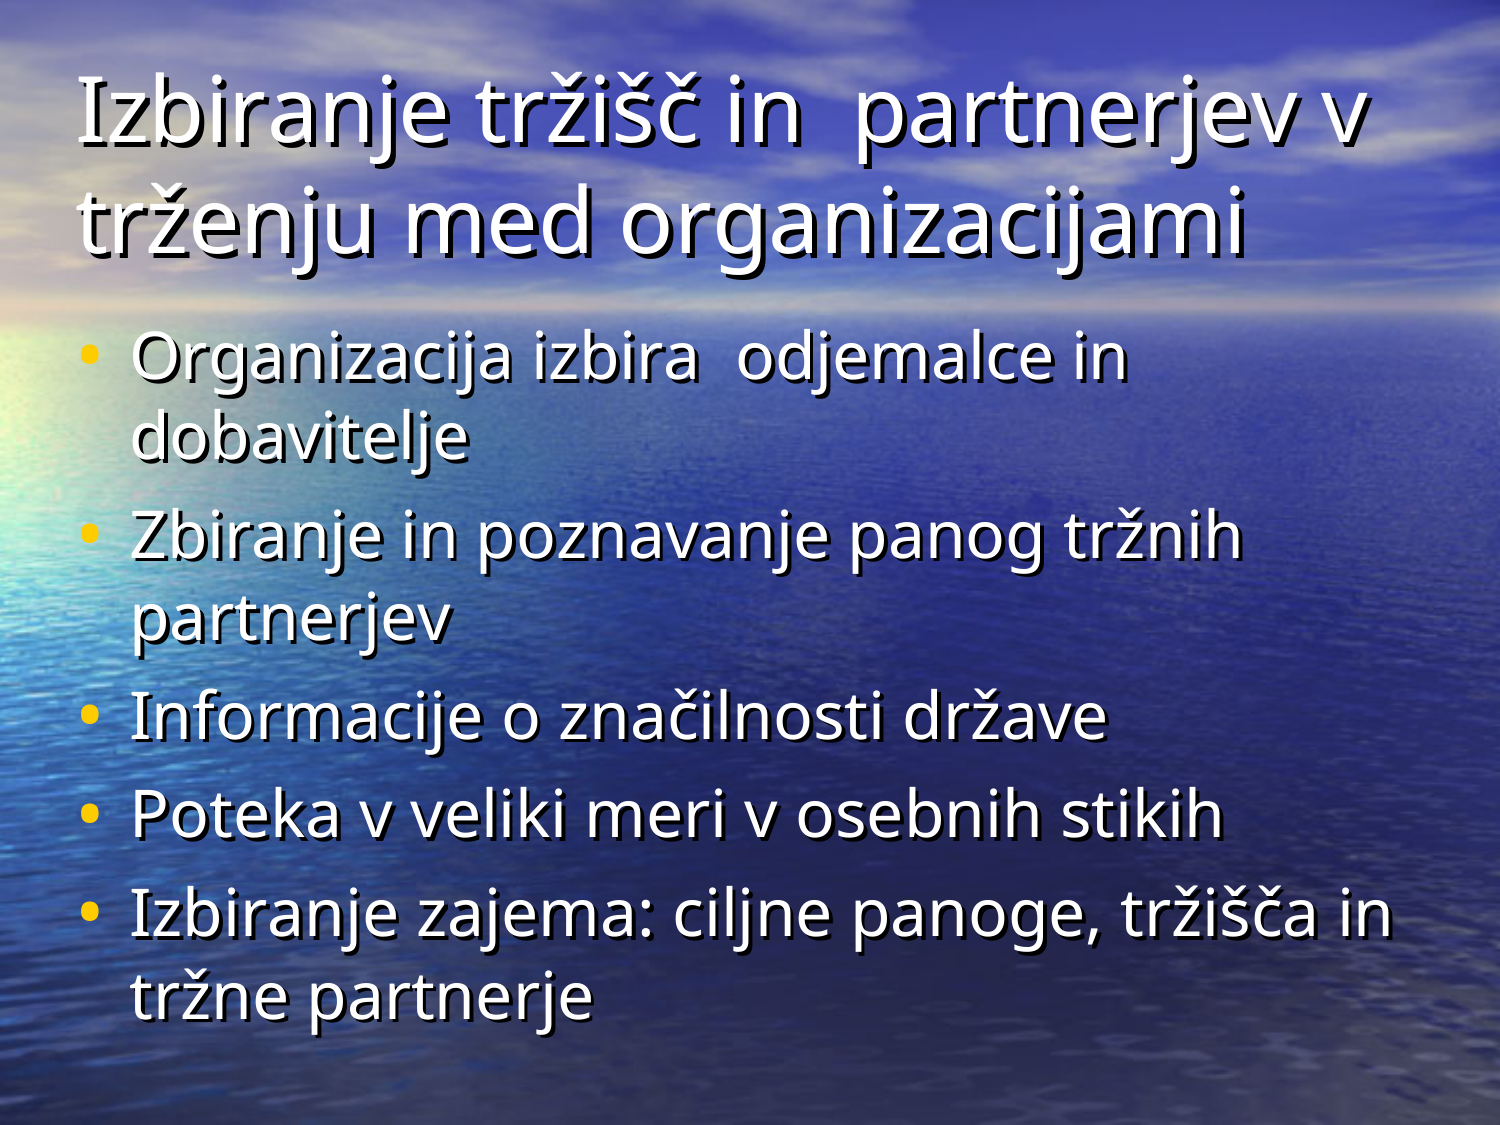

# Izbiranje tržišč in partnerjev v trženju med organizacijami
Organizacija izbira odjemalce in dobavitelje
Zbiranje in poznavanje panog tržnih partnerjev
Informacije o značilnosti države
Poteka v veliki meri v osebnih stikih
Izbiranje zajema: ciljne panoge, tržišča in tržne partnerje